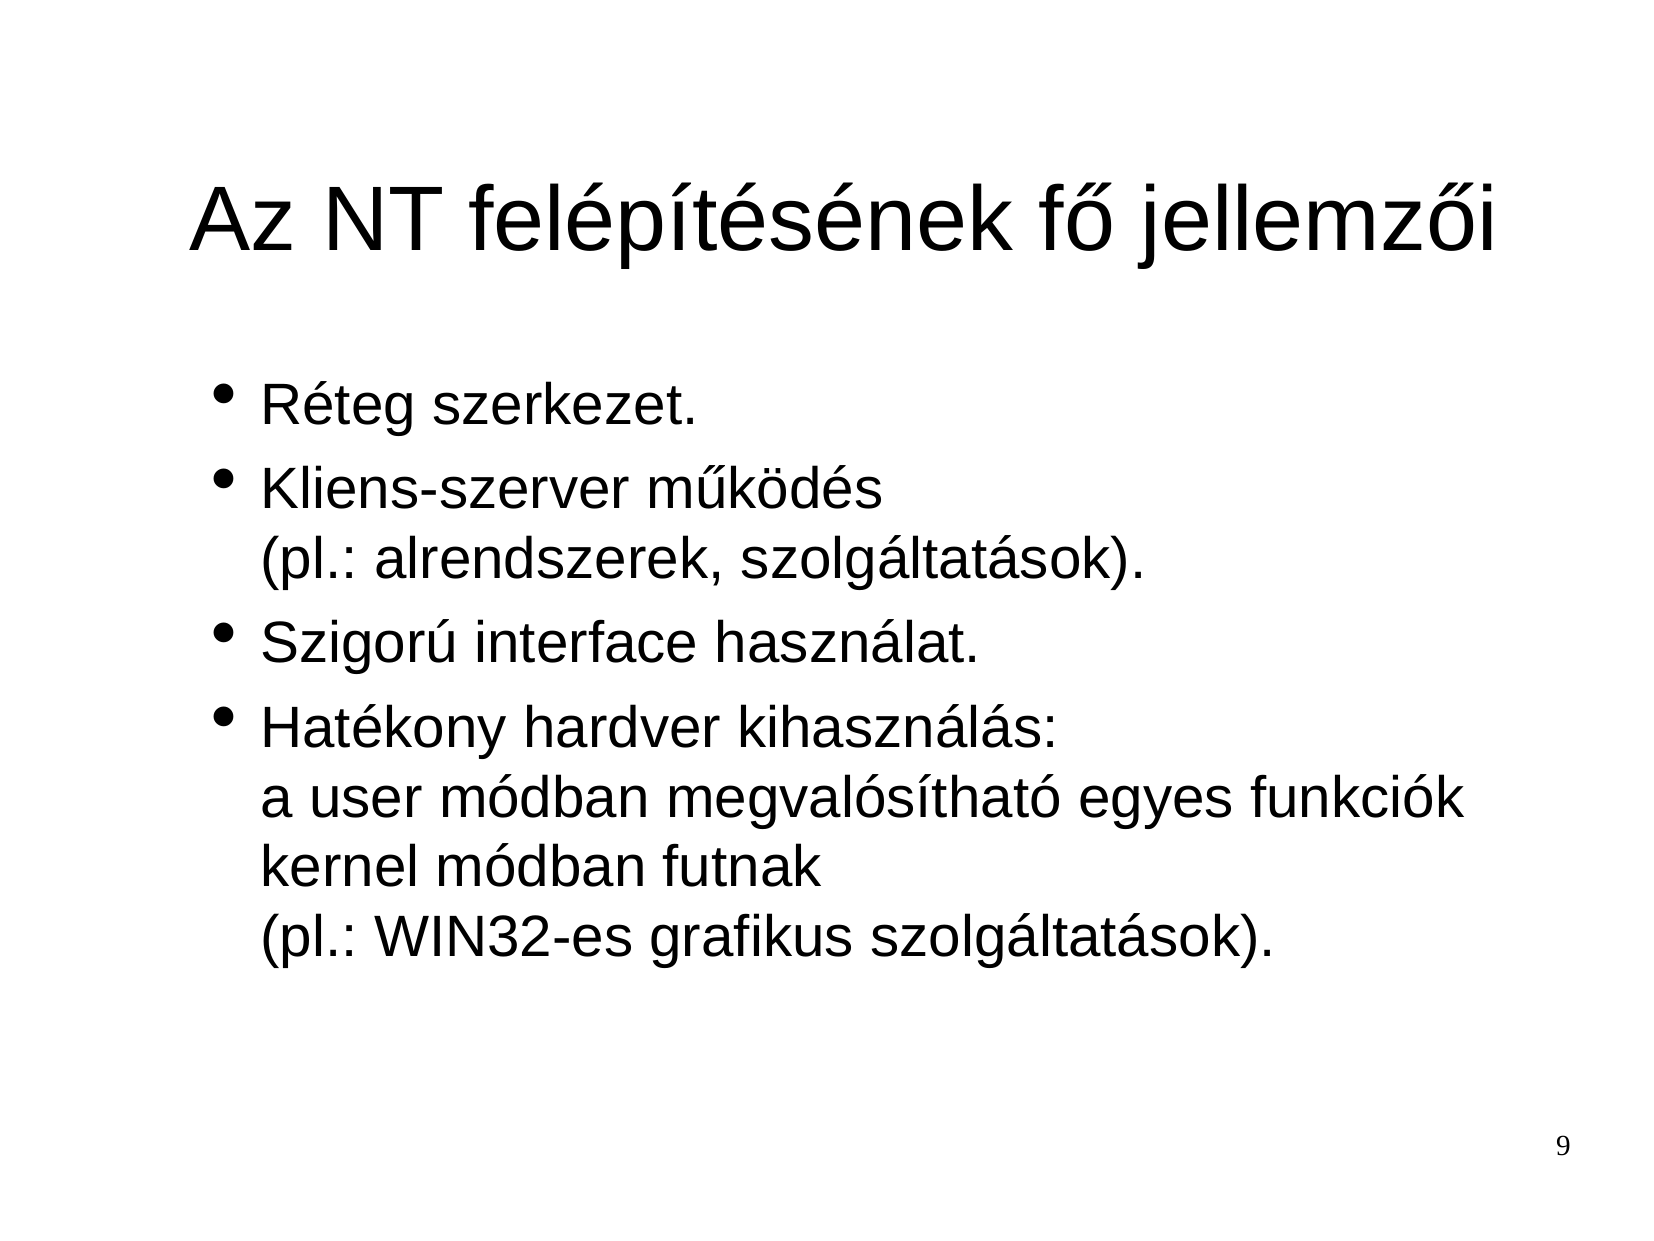

# Az NT felépítésének fő jellemzői
Réteg szerkezet.
Kliens-szerver működés
(pl.: alrendszerek, szolgáltatások).
Szigorú interface használat.
Hatékony hardver kihasználás:
a user módban megvalósítható egyes funkciók kernel módban futnak
(pl.: WIN32-es grafikus szolgáltatások).
9